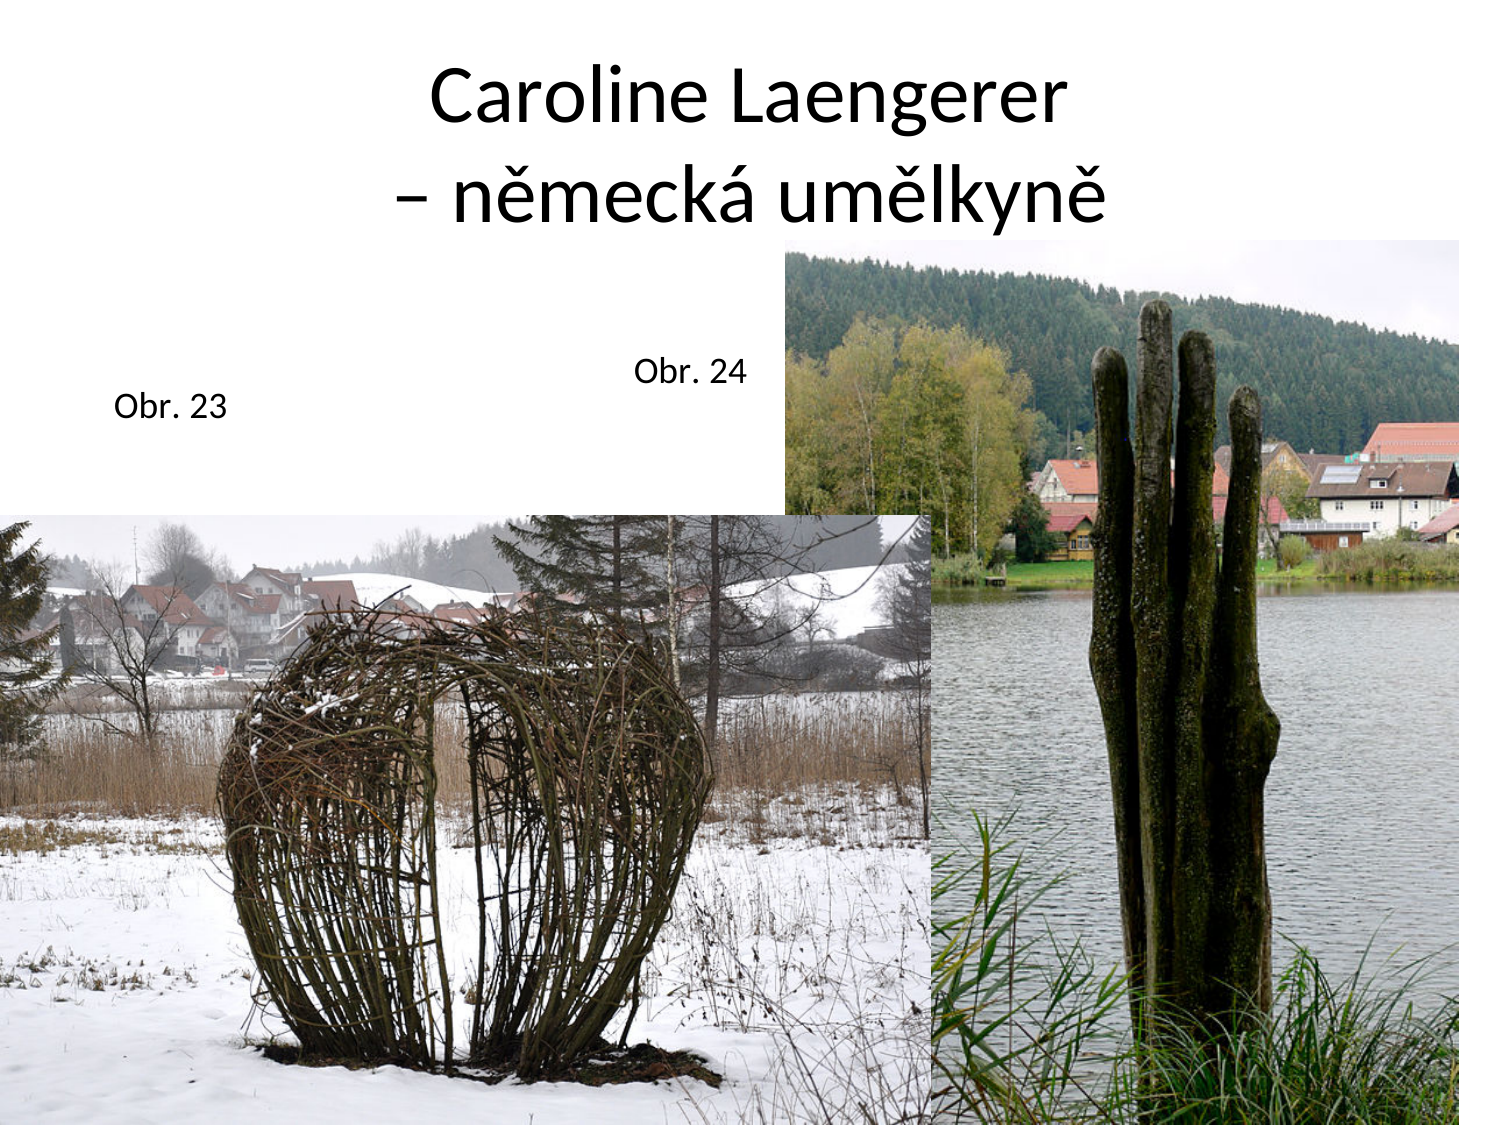

# Caroline Laengerer – německá umělkyně
Obr. 24
Obr. 23